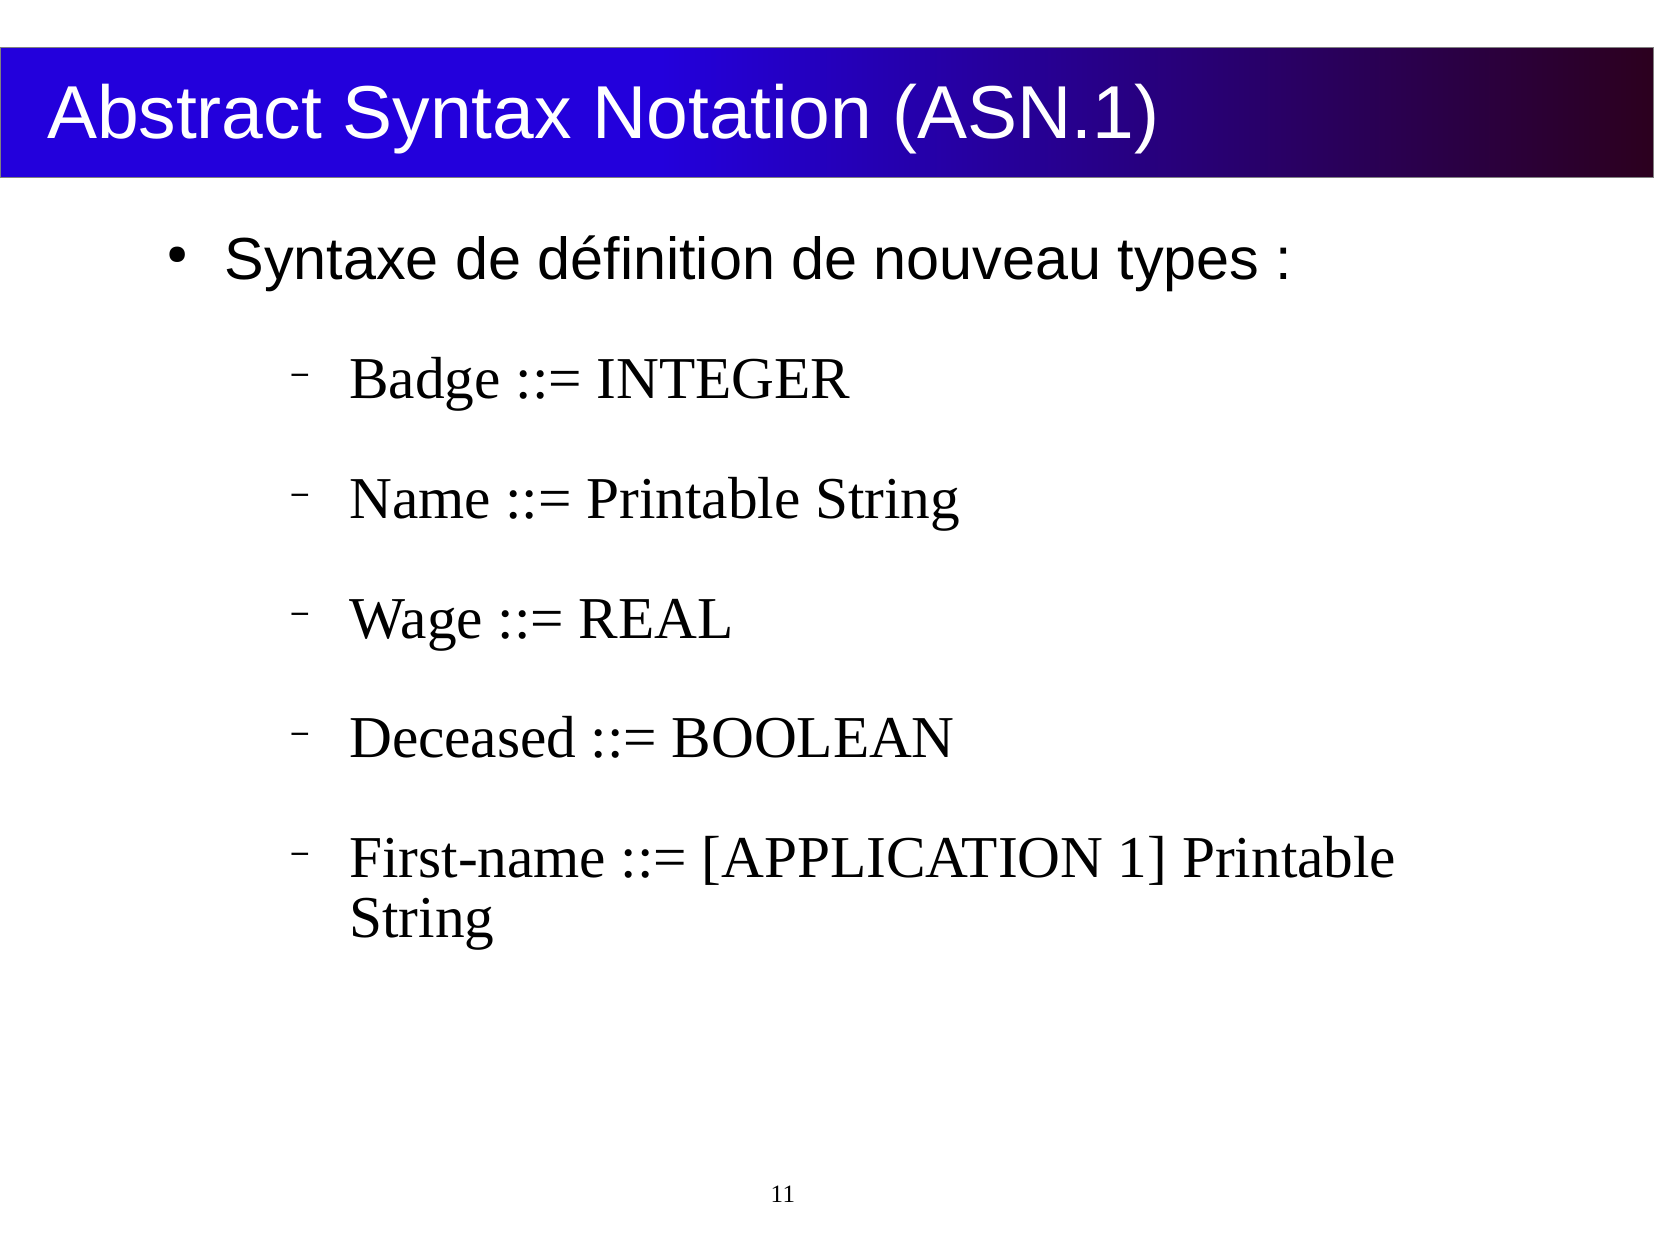

# Abstract Syntax Notation (ASN.1)
Syntaxe de définition de nouveau types :
Badge ::= INTEGER
Name ::= Printable String
Wage ::= REAL
Deceased ::= BOOLEAN
First-name ::= [APPLICATION 1] Printable
String